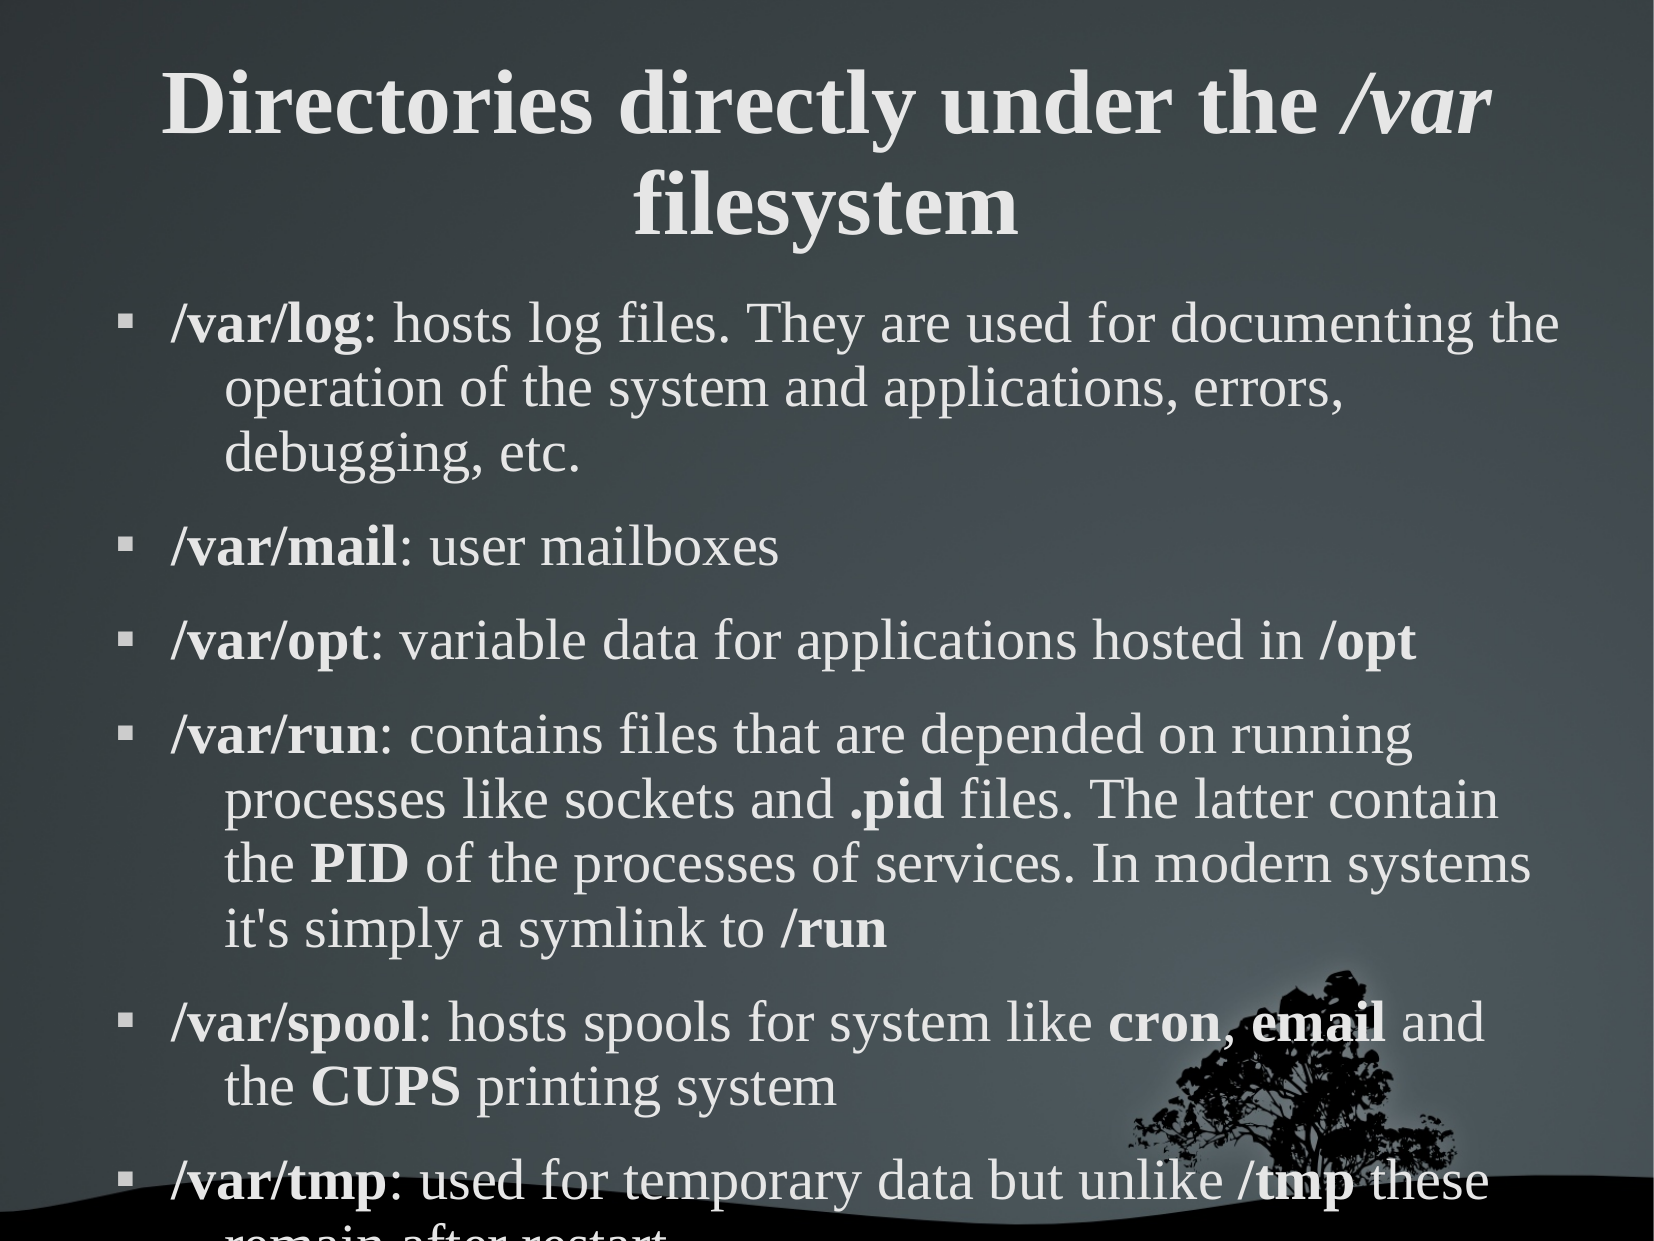

Directories directly under the /var filesystem
# /var/log: hosts log files. They are used for documenting the operation of the system and applications, errors, debugging, etc.
/var/mail: user mailboxes
/var/opt: variable data for applications hosted in /​opt
/var/run: contains files that are depended on running processes like sockets and .pid files. The latter contain the PID of the processes of services. In modern systems it's simply a symlink to ​/run
/var/spool: hosts spools for system like cron, email and the CUPS printing system
/var/tmp: used for temporary data but unlike /tmp these remain after restart